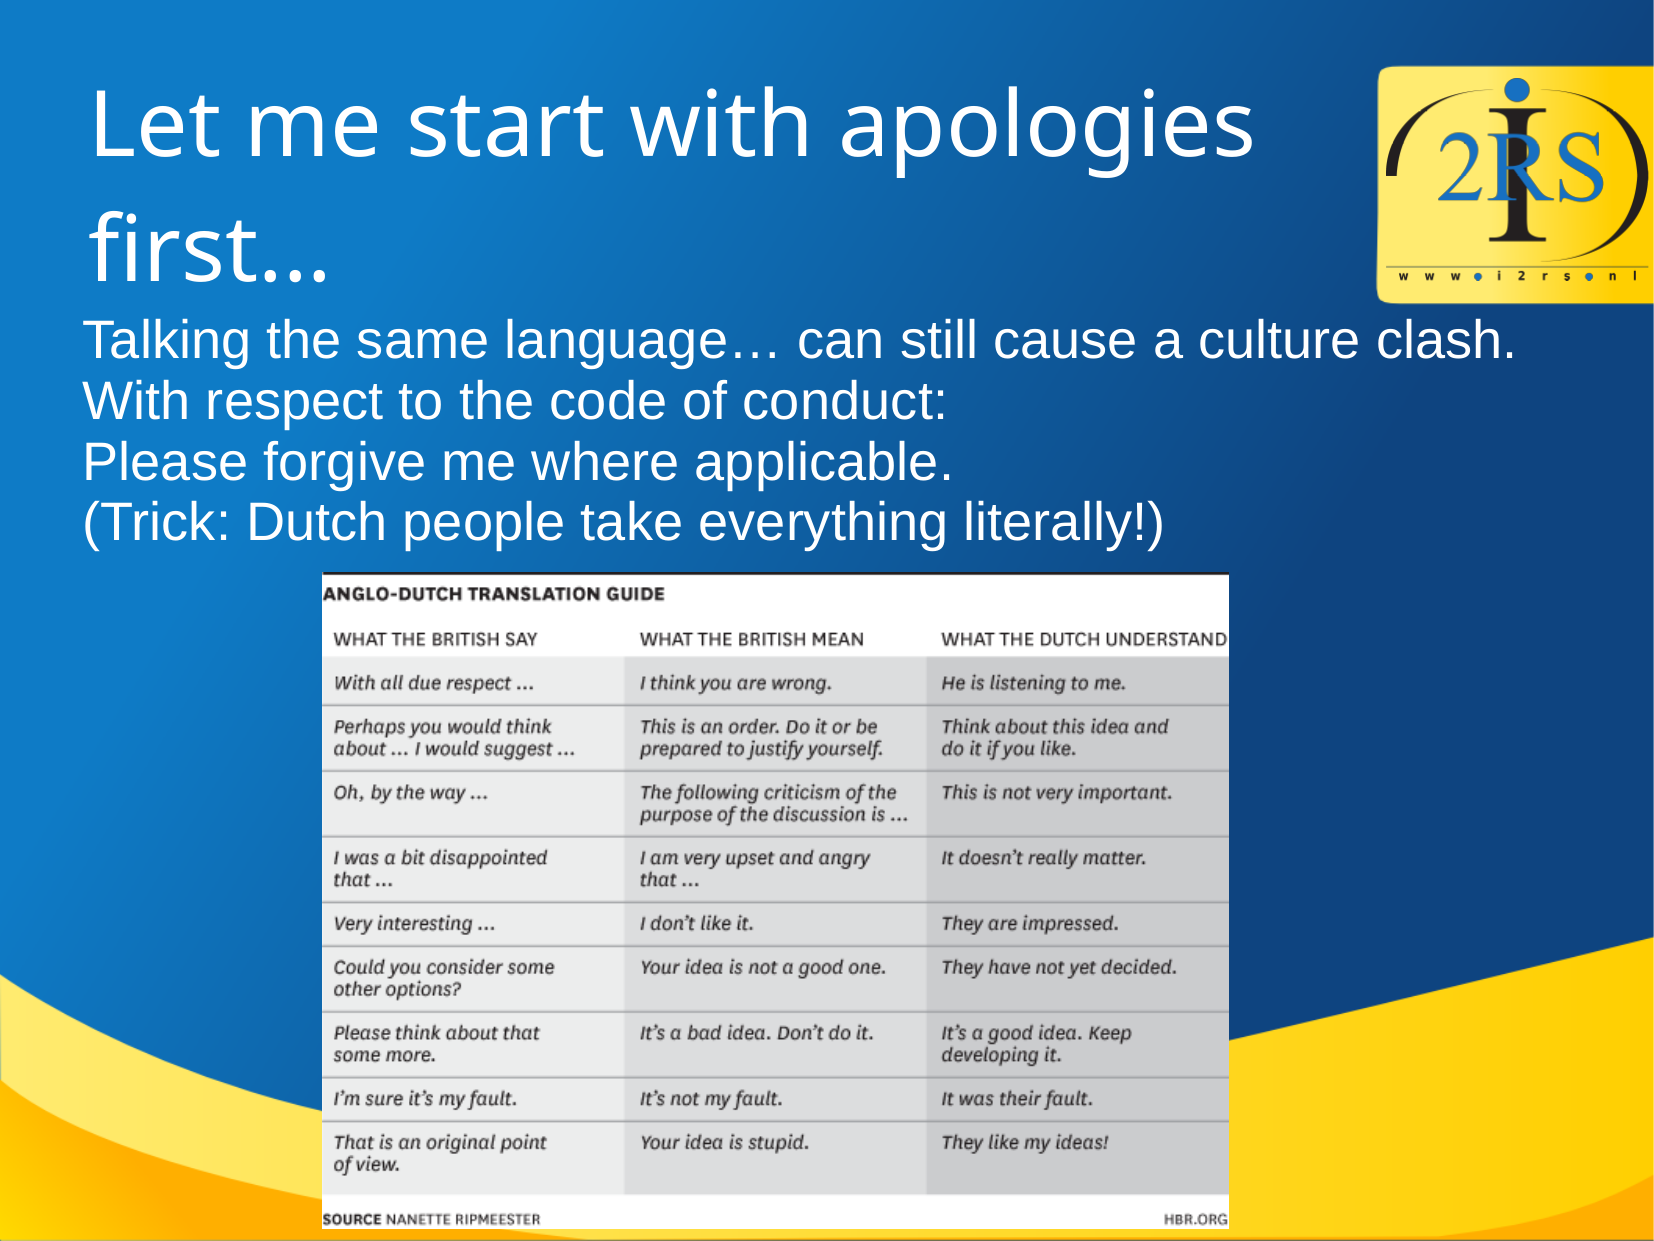

# Let me start with apologies first...
Talking the same language… can still cause a culture clash.
With respect to the code of conduct:
Please forgive me where applicable.
(Trick: Dutch people take everything literally!)